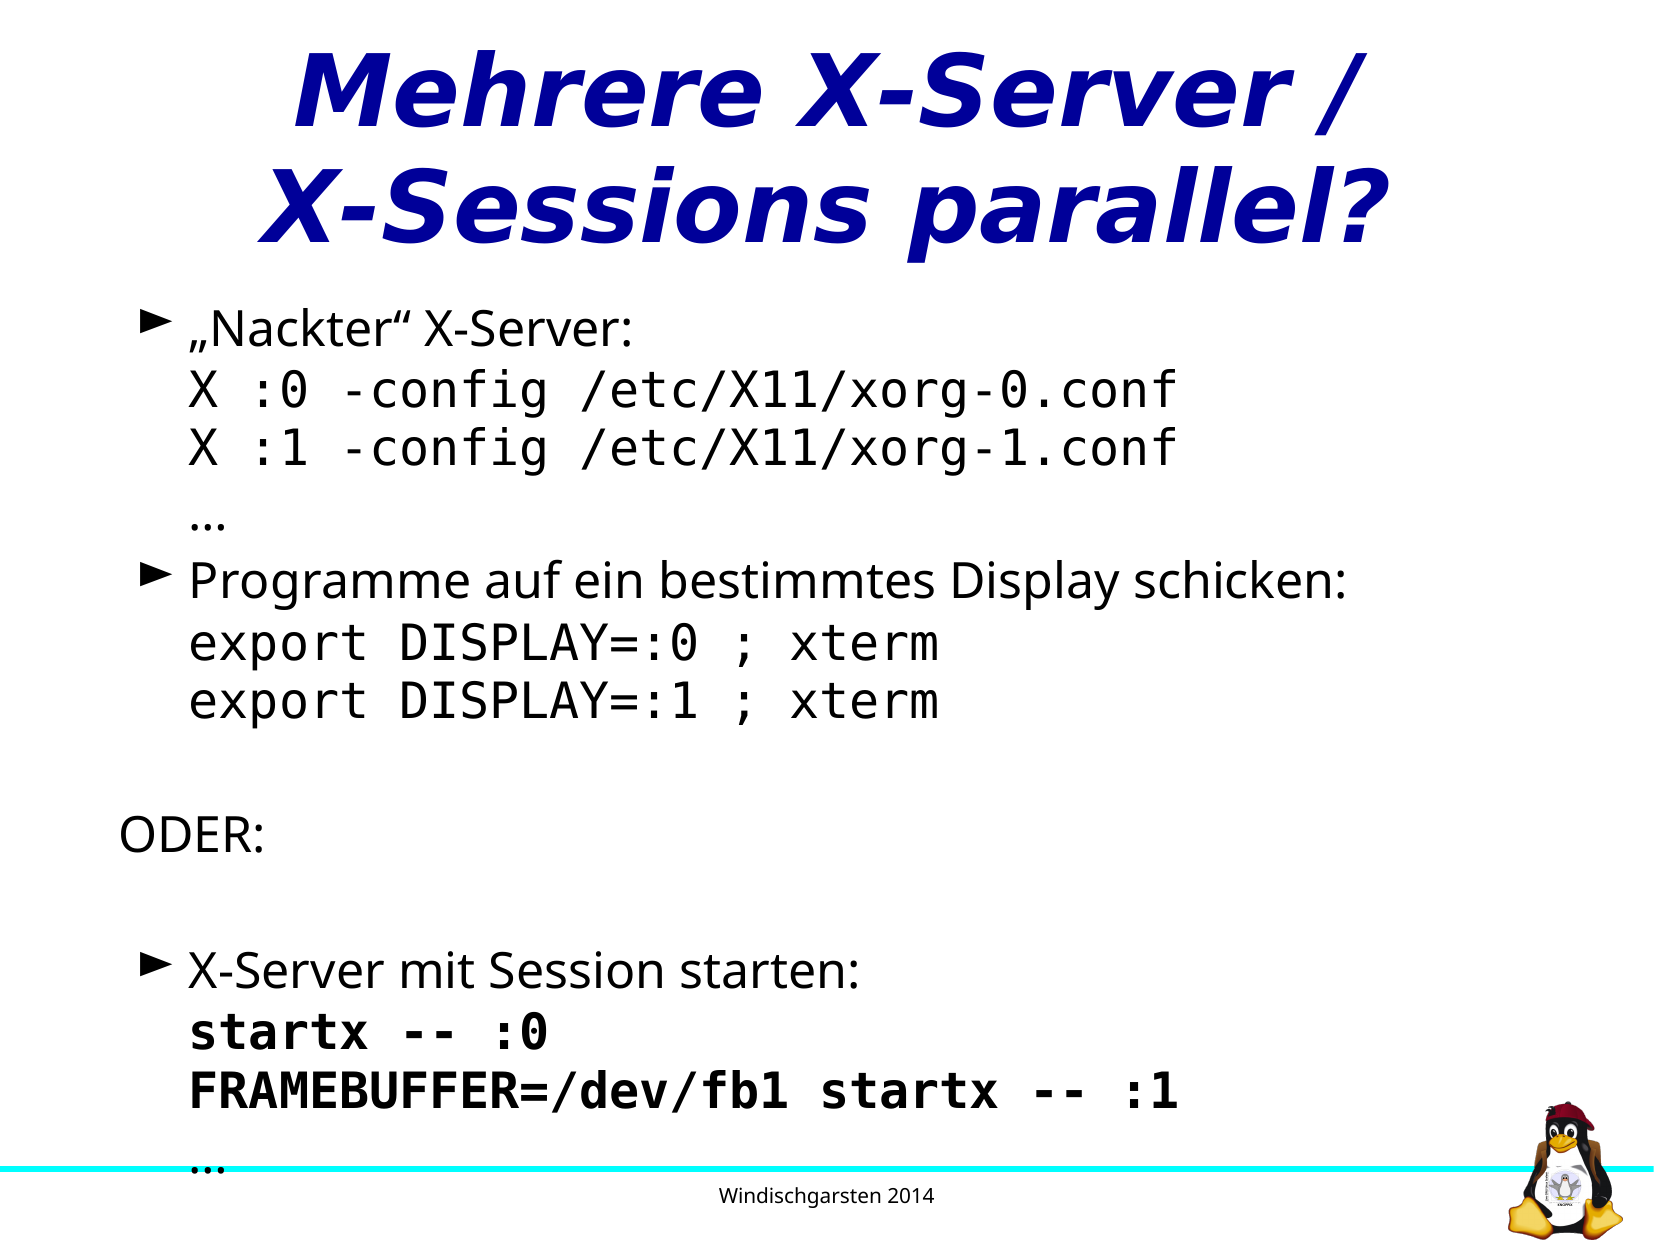

# Mehrere X-Server / X-Sessions parallel?
„Nackter“ X-Server:
X :0 -config /etc/X11/xorg-0.conf
X :1 -config /etc/X11/xorg-1.conf
…
Programme auf ein bestimmtes Display schicken:
export DISPLAY=:0 ; xterm
export DISPLAY=:1 ; xterm
ODER:
X-Server mit Session starten:
startx -- :0
FRAMEBUFFER=/dev/fb1 startx -- :1
…